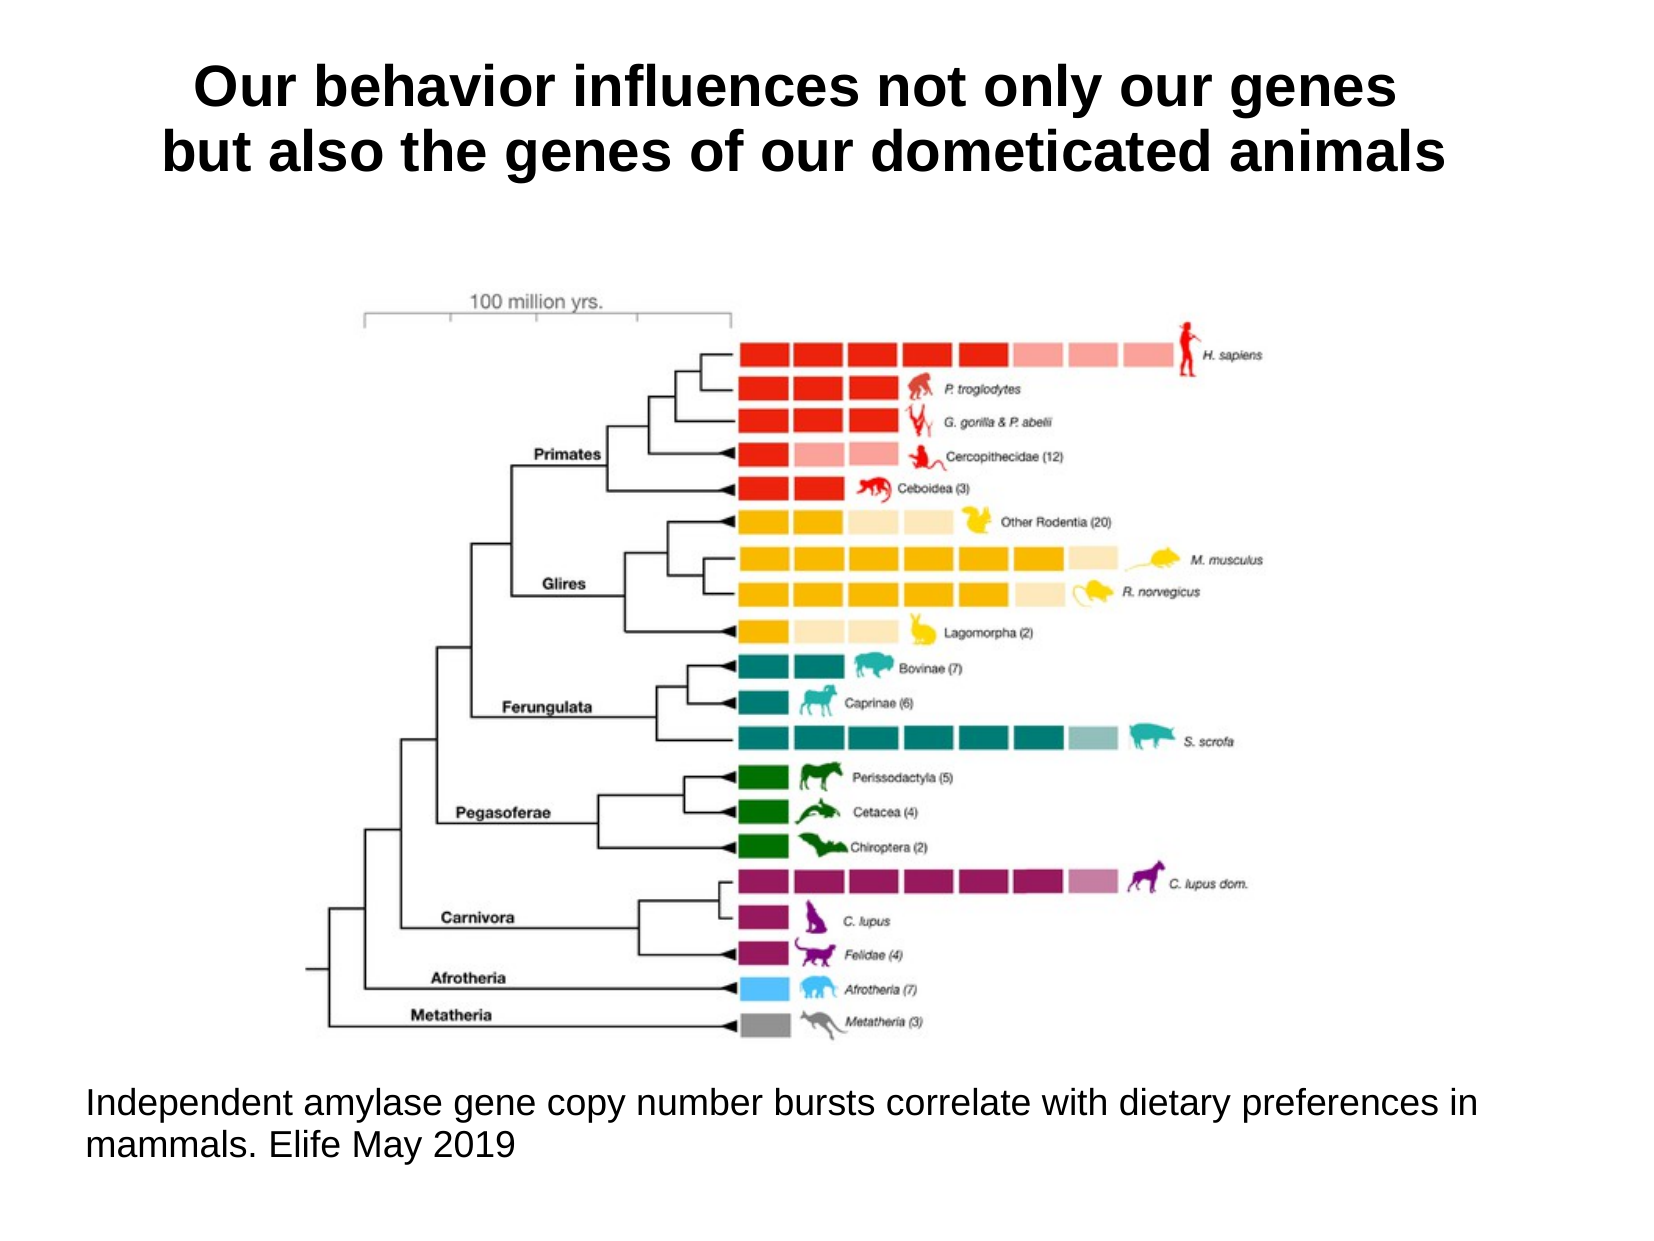

Our behavior influences not only our genes
but also the genes of our dometicated animals
Independent amylase gene copy number bursts correlate with dietary preferences in mammals. Elife May 2019